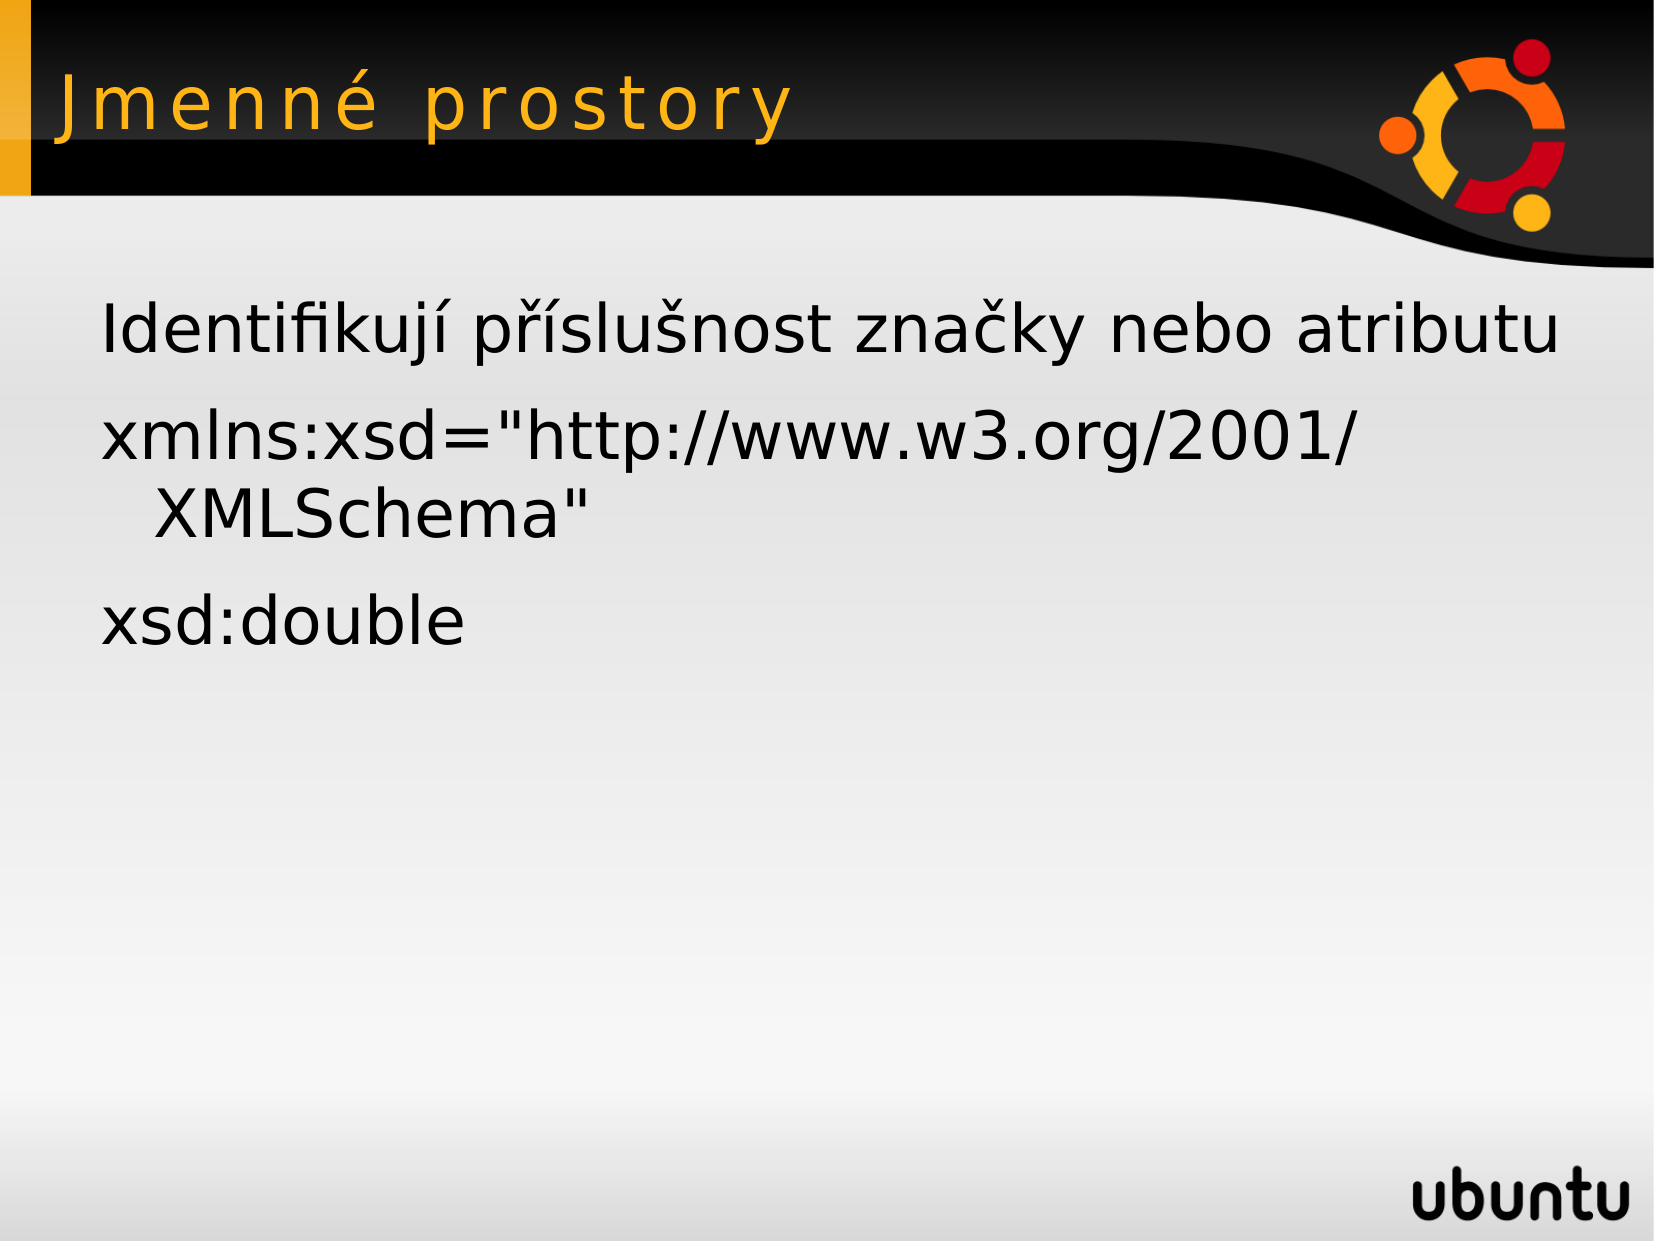

# Jmenné prostory
Identifikují příslušnost značky nebo atributu
xmlns:xsd="http://www.w3.org/2001/XMLSchema"
xsd:double